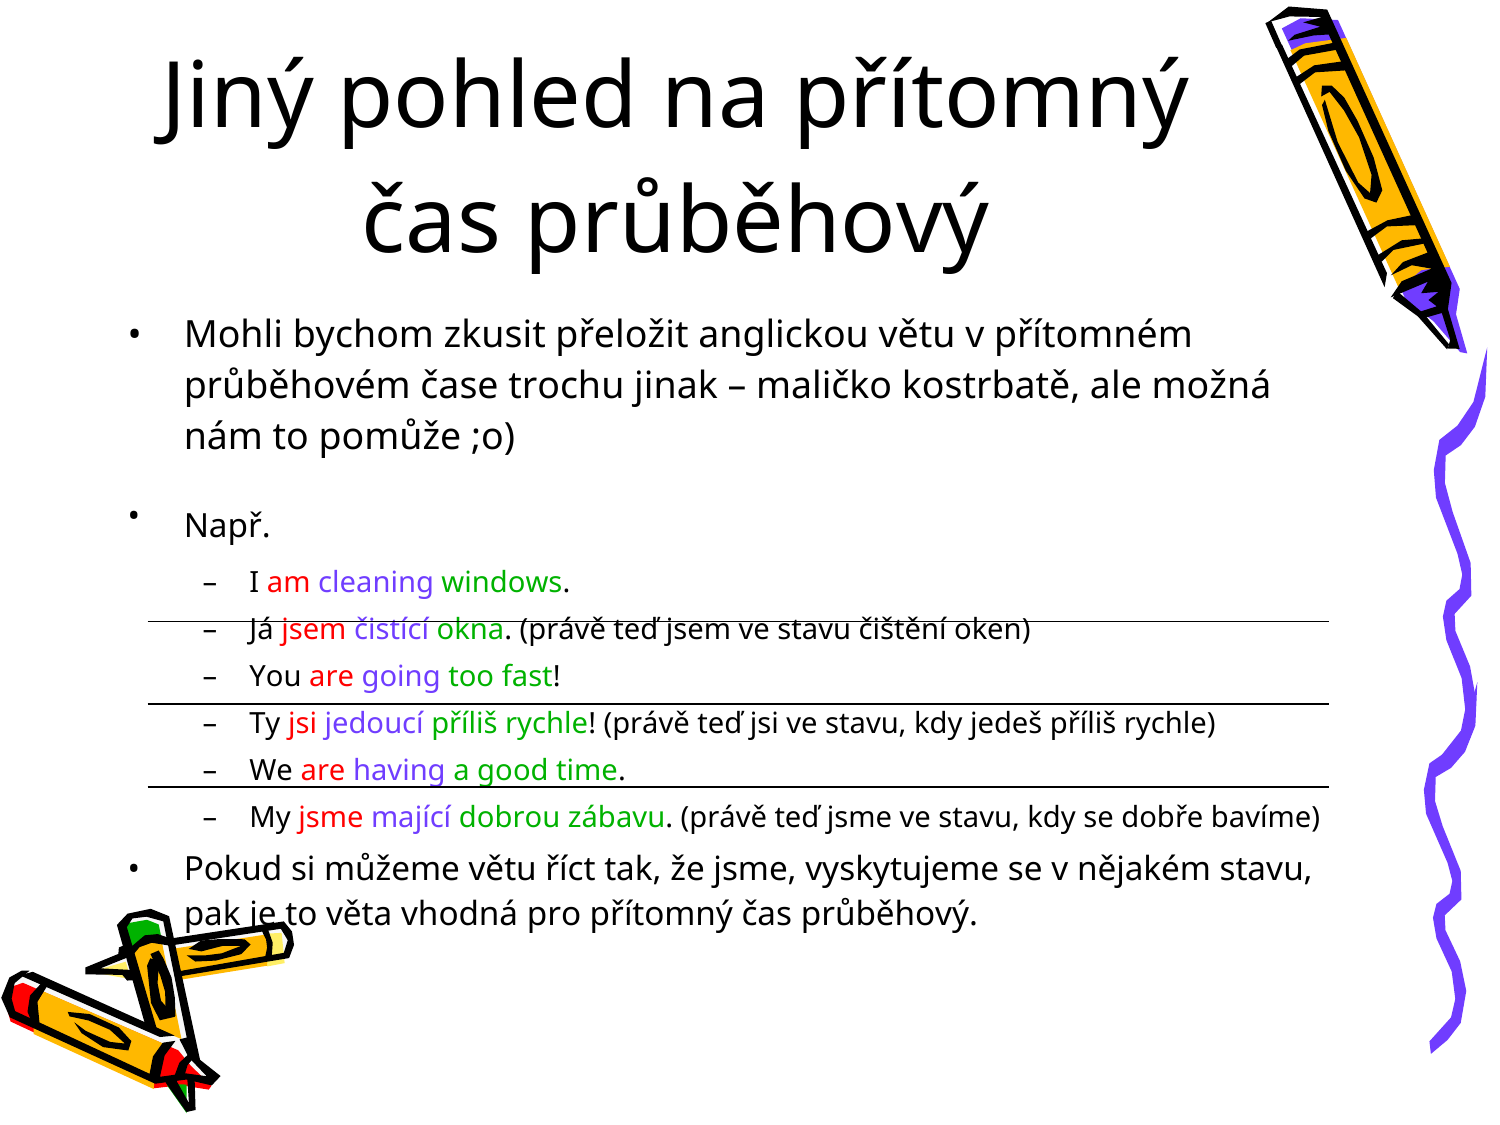

# Jiný pohled na přítomný čas průběhový
Mohli bychom zkusit přeložit anglickou větu v přítomném průběhovém čase trochu jinak – maličko kostrbatě, ale možná nám to pomůže ;o)
Např.
I am cleaning windows.
Já jsem čistící okna. (právě teď jsem ve stavu čištění oken)
You are going too fast!
Ty jsi jedoucí příliš rychle! (právě teď jsi ve stavu, kdy jedeš příliš rychle)
We are having a good time.
My jsme mající dobrou zábavu. (právě teď jsme ve stavu, kdy se dobře bavíme)
Pokud si můžeme větu říct tak, že jsme, vyskytujeme se v nějakém stavu, pak je to věta vhodná pro přítomný čas průběhový.